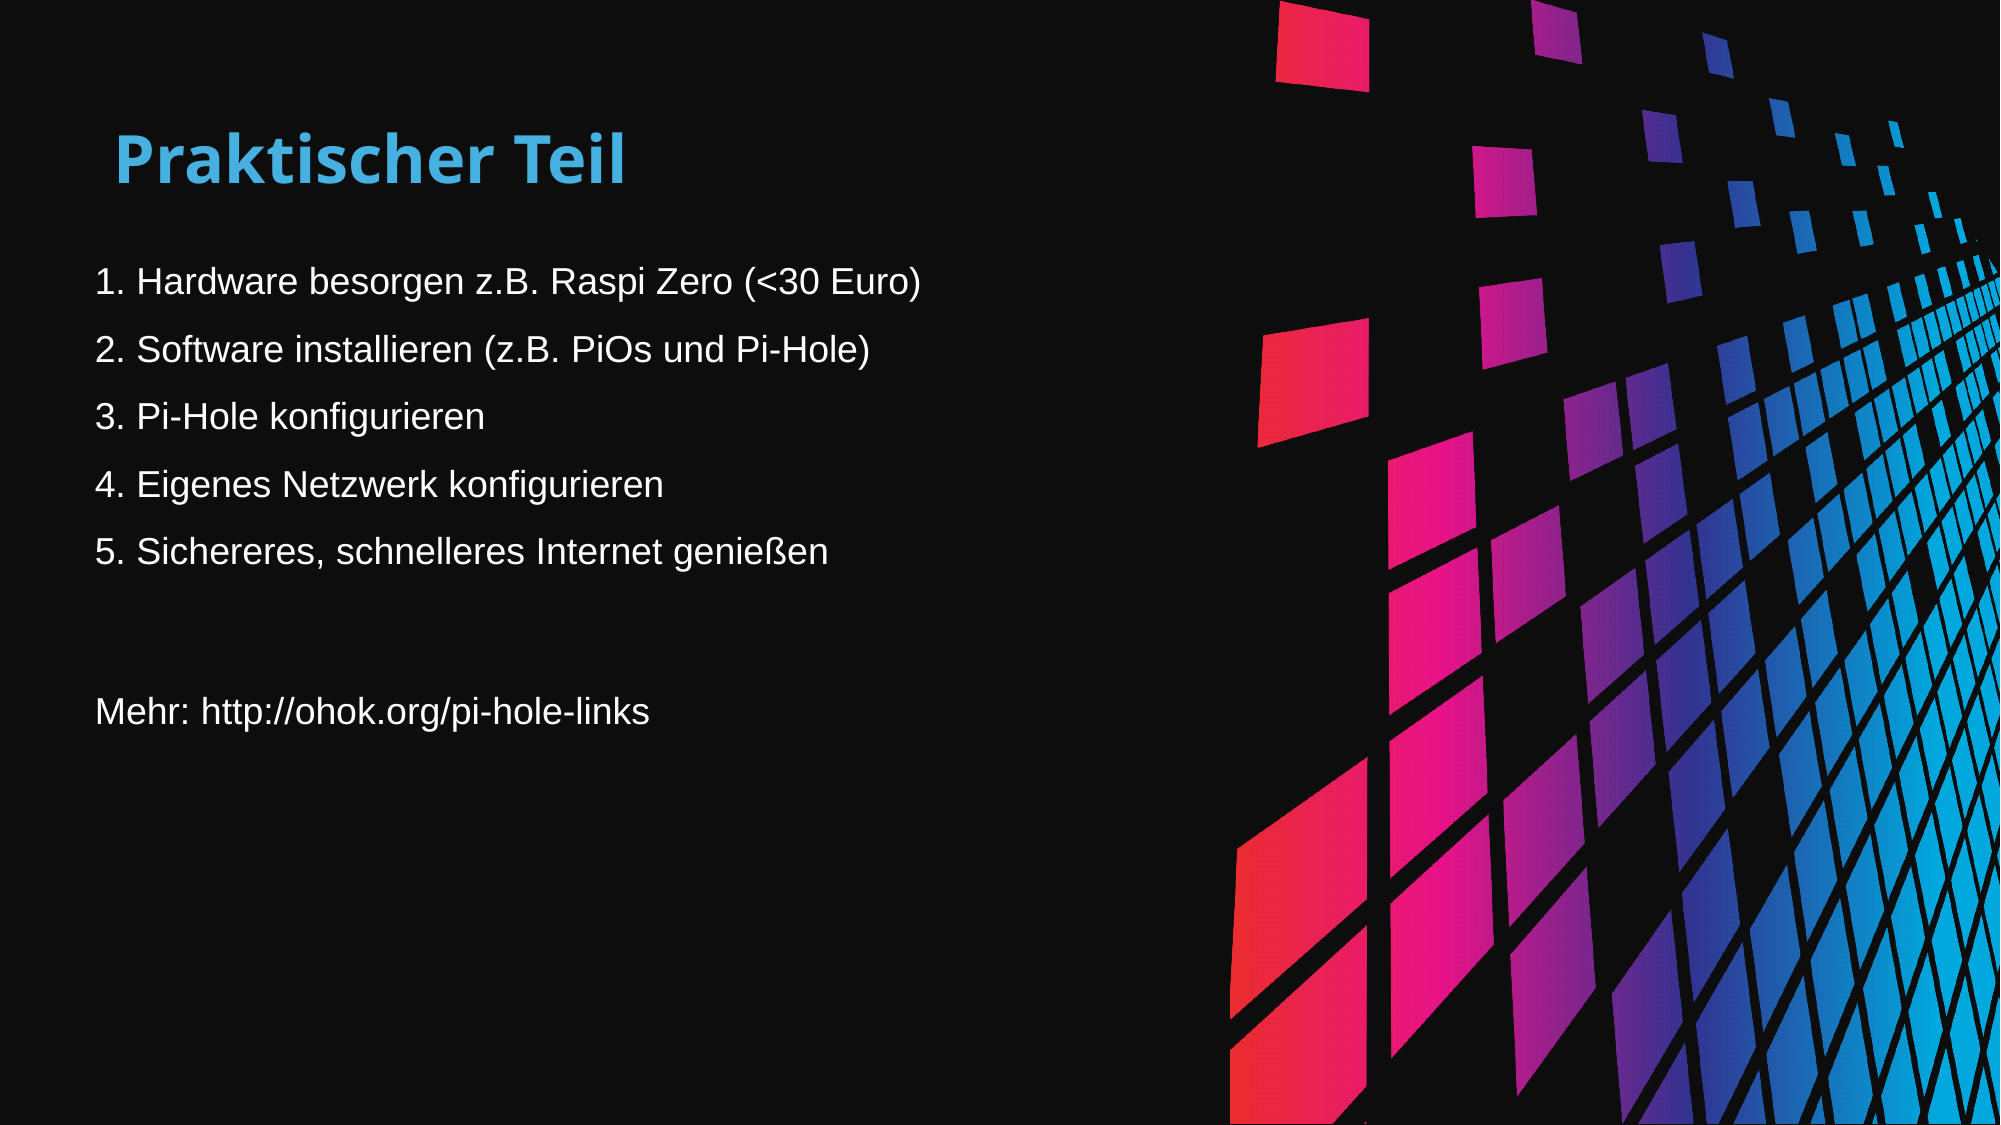

# Praktischer Teil
1. Hardware besorgen z.B. Raspi Zero (<30 Euro)
2. Software installieren (z.B. PiOs und Pi-Hole)
3. Pi-Hole konfigurieren
4. Eigenes Netzwerk konfigurieren
5. Sichereres, schnelleres Internet genießen
Mehr: http://ohok.org/pi-hole-links